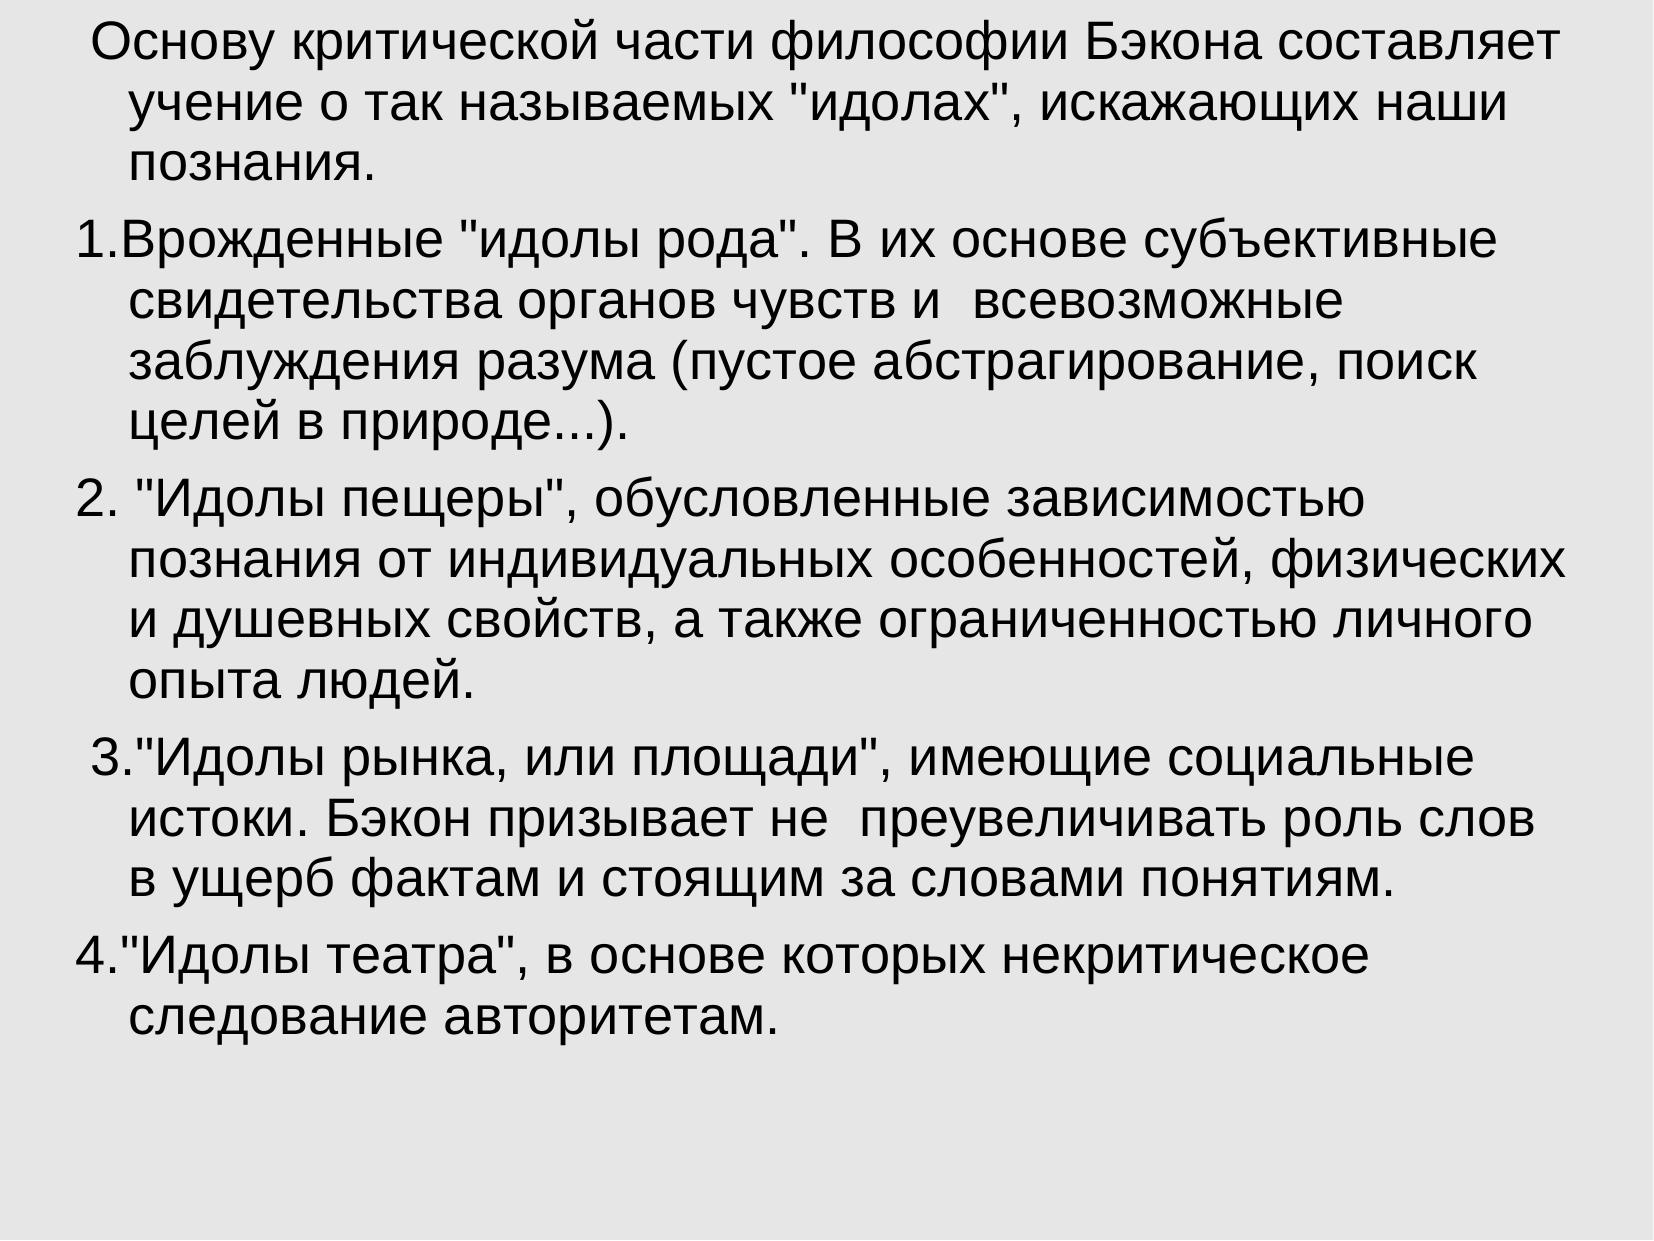

Основу критической части философии Бэкона составляет учение о так называемых "идолах", искажающих наши познания.
1.Врожденные "идолы рода". В их основе субъективные свидетельства органов чувств и всевозможные заблуждения разума (пустое абстрагирование, поиск целей в природе...).
2. "Идолы пещеры", обусловленные зависимостью познания от индивидуальных особенностей, физических и душевных свойств, а также ограниченностью личного опыта людей.
 3."Идолы рынка, или площади", имеющие социальные истоки. Бэкон призывает не преувеличивать роль слов в ущерб фактам и стоящим за словами понятиям.
4."Идолы театра", в основе которых некритическое следование авторитетам.